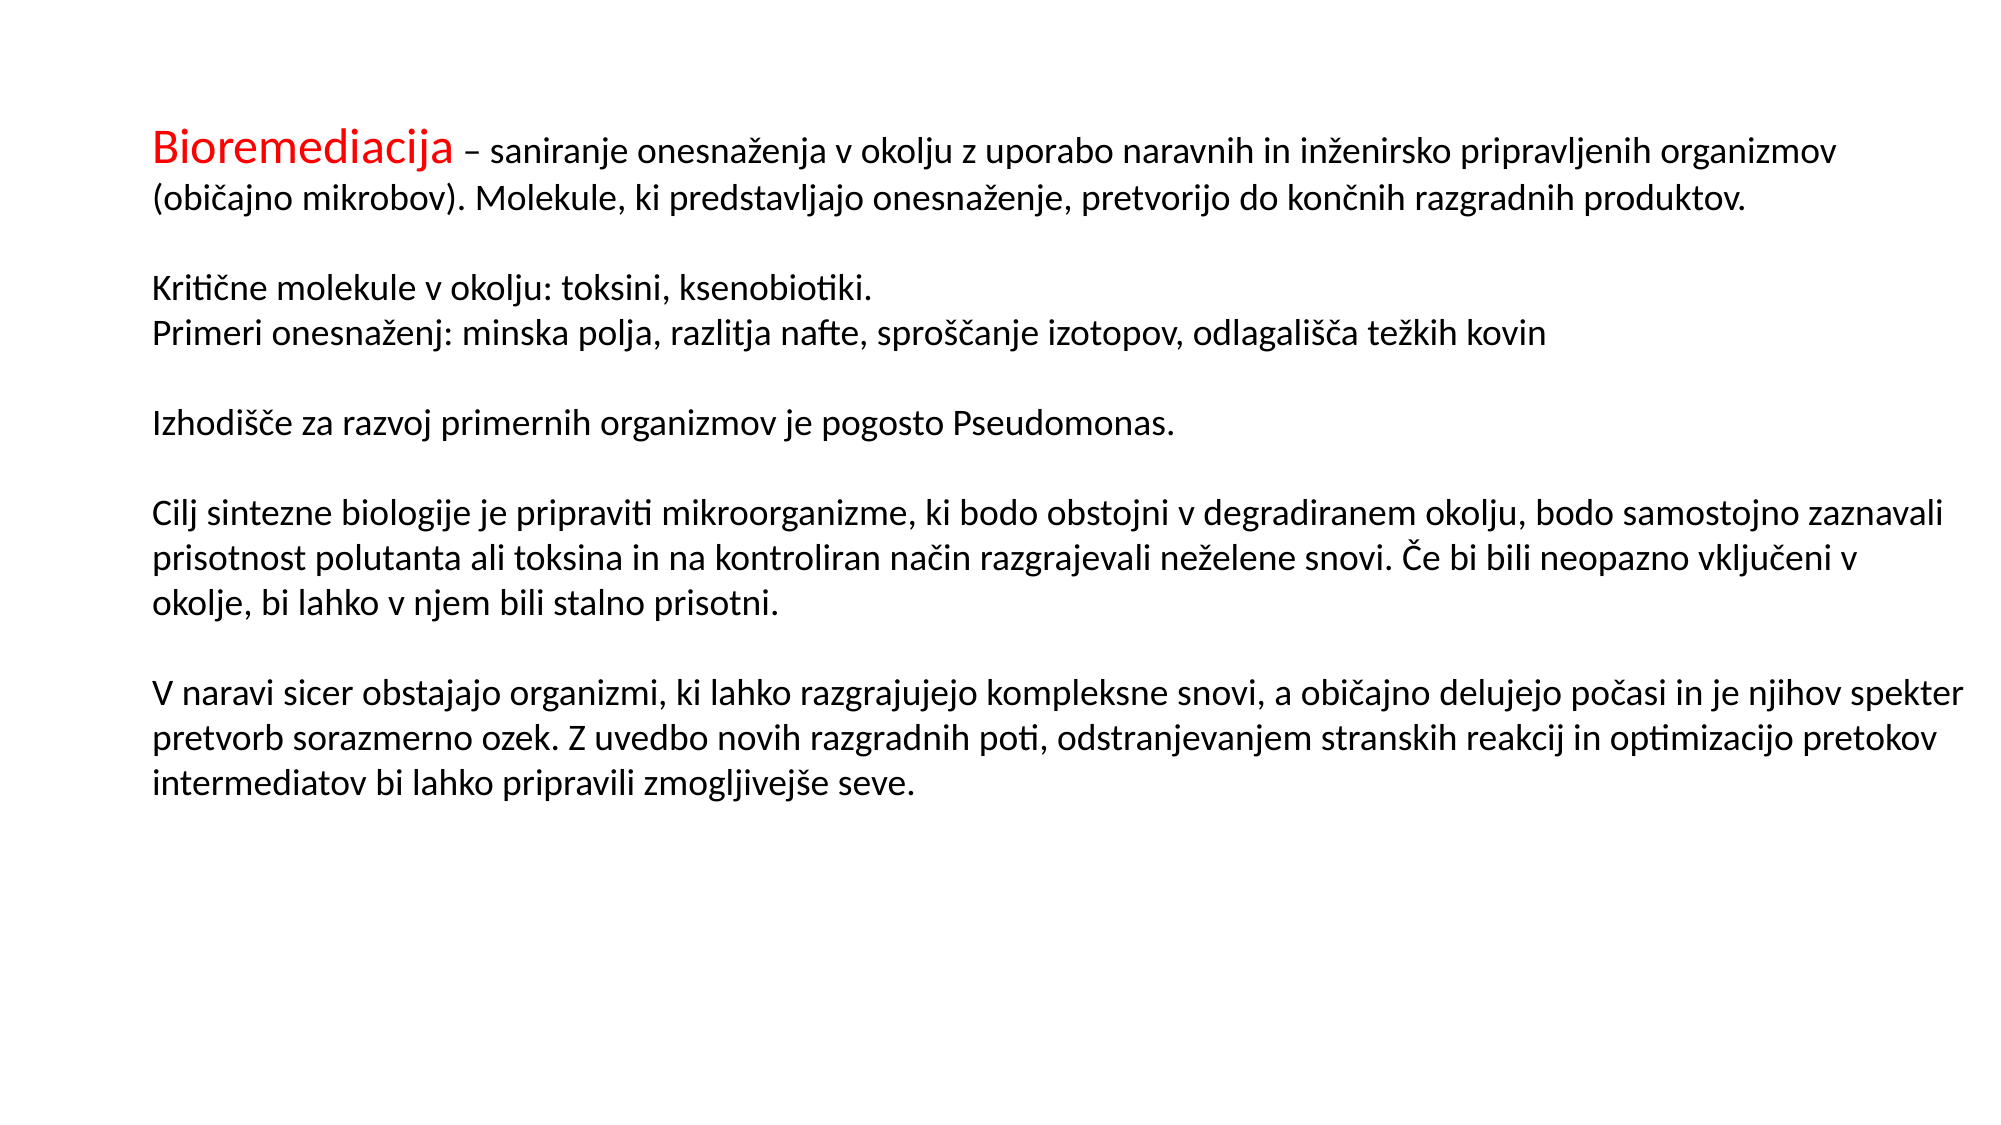

Bioremediacija – saniranje onesnaženja v okolju z uporabo naravnih in inženirsko pripravljenih organizmov (običajno mikrobov). Molekule, ki predstavljajo onesnaženje, pretvorijo do končnih razgradnih produktov.
Kritične molekule v okolju: toksini, ksenobiotiki.
Primeri onesnaženj: minska polja, razlitja nafte, sproščanje izotopov, odlagališča težkih kovin
Izhodišče za razvoj primernih organizmov je pogosto Pseudomonas.
Cilj sintezne biologije je pripraviti mikroorganizme, ki bodo obstojni v degradiranem okolju, bodo samostojno zaznavali prisotnost polutanta ali toksina in na kontroliran način razgrajevali neželene snovi. Če bi bili neopazno vključeni v okolje, bi lahko v njem bili stalno prisotni.
V naravi sicer obstajajo organizmi, ki lahko razgrajujejo kompleksne snovi, a običajno delujejo počasi in je njihov spekter pretvorb sorazmerno ozek. Z uvedbo novih razgradnih poti, odstranjevanjem stranskih reakcij in optimizacijo pretokov intermediatov bi lahko pripravili zmogljivejše seve.